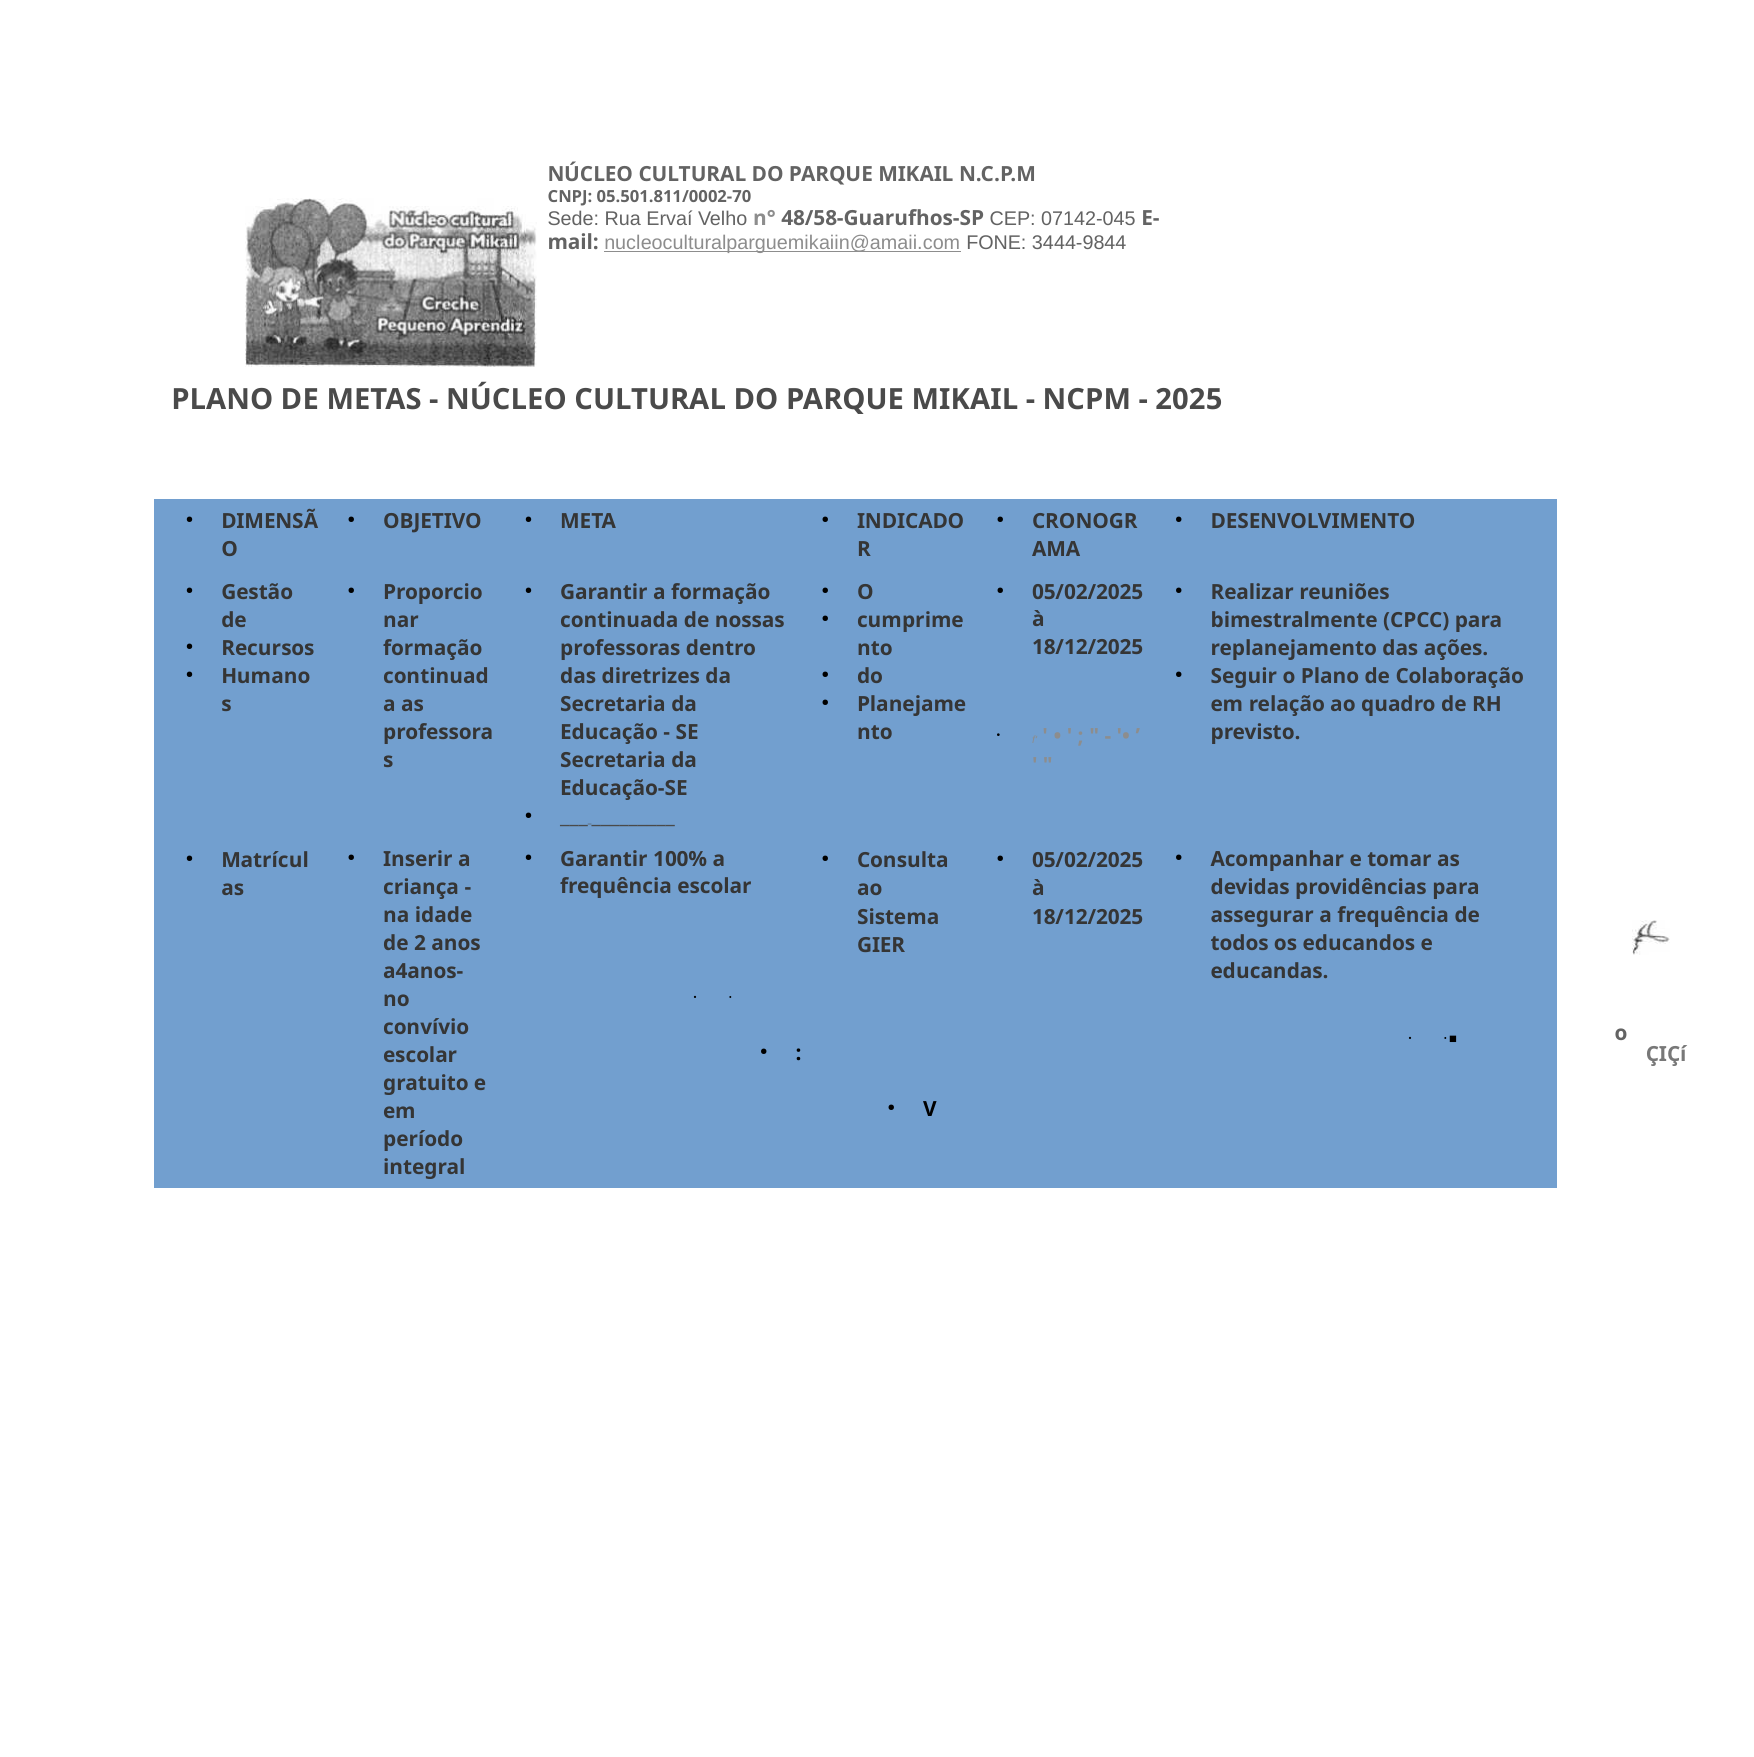

NÚCLEO CULTURAL DO PARQUE MIKAIL N.C.P.M
CNPJ: 05.501.811/0002-70
Sede: Rua Ervaí Velho n° 48/58-Guarufhos-SP CEP: 07142-045 E-mail: nucleoculturalparguemikaiin@amaii.com FONE: 3444-9844
PLANO DE METAS - NÚCLEO CULTURAL DO PARQUE MIKAIL - NCPM - 2025
| DIMENSÃO | OBJETIVO | META | INDICADOR | CRONOGRAMA | DESENVOLVIMENTO |
| --- | --- | --- | --- | --- | --- |
| Gestão de Recursos Humanos | Proporcionar formação continuada as professoras | Garantir a formação continuada de nossas professoras dentro das diretrizes da Secretaria da Educação - SE Secretaria da Educação-SE \_\_\_\_\_\_\_\_\_\_\_\_\_ | O cumprimento do Planejamento | 05/02/2025 à 18/12/2025 f' ' • ' ; " - '• ’ ' " | Realizar reuniões bimestralmente (CPCC) para replanejamento das ações. Seguir o Plano de Colaboração em relação ao quadro de RH previsto. |
| Matrículas | Inserir a criança - na idade de 2 anos a4anos- no convívio escolar gratuito e em período integral | Garantir 100% a frequência escolar • : | Consulta ao Sistema GIER V | 05/02/2025 à 18/12/2025 | Acompanhar e tomar as devidas providências para assegurar a frequência de todos os educandos e educandas. • ■ |
o
ÇIÇí